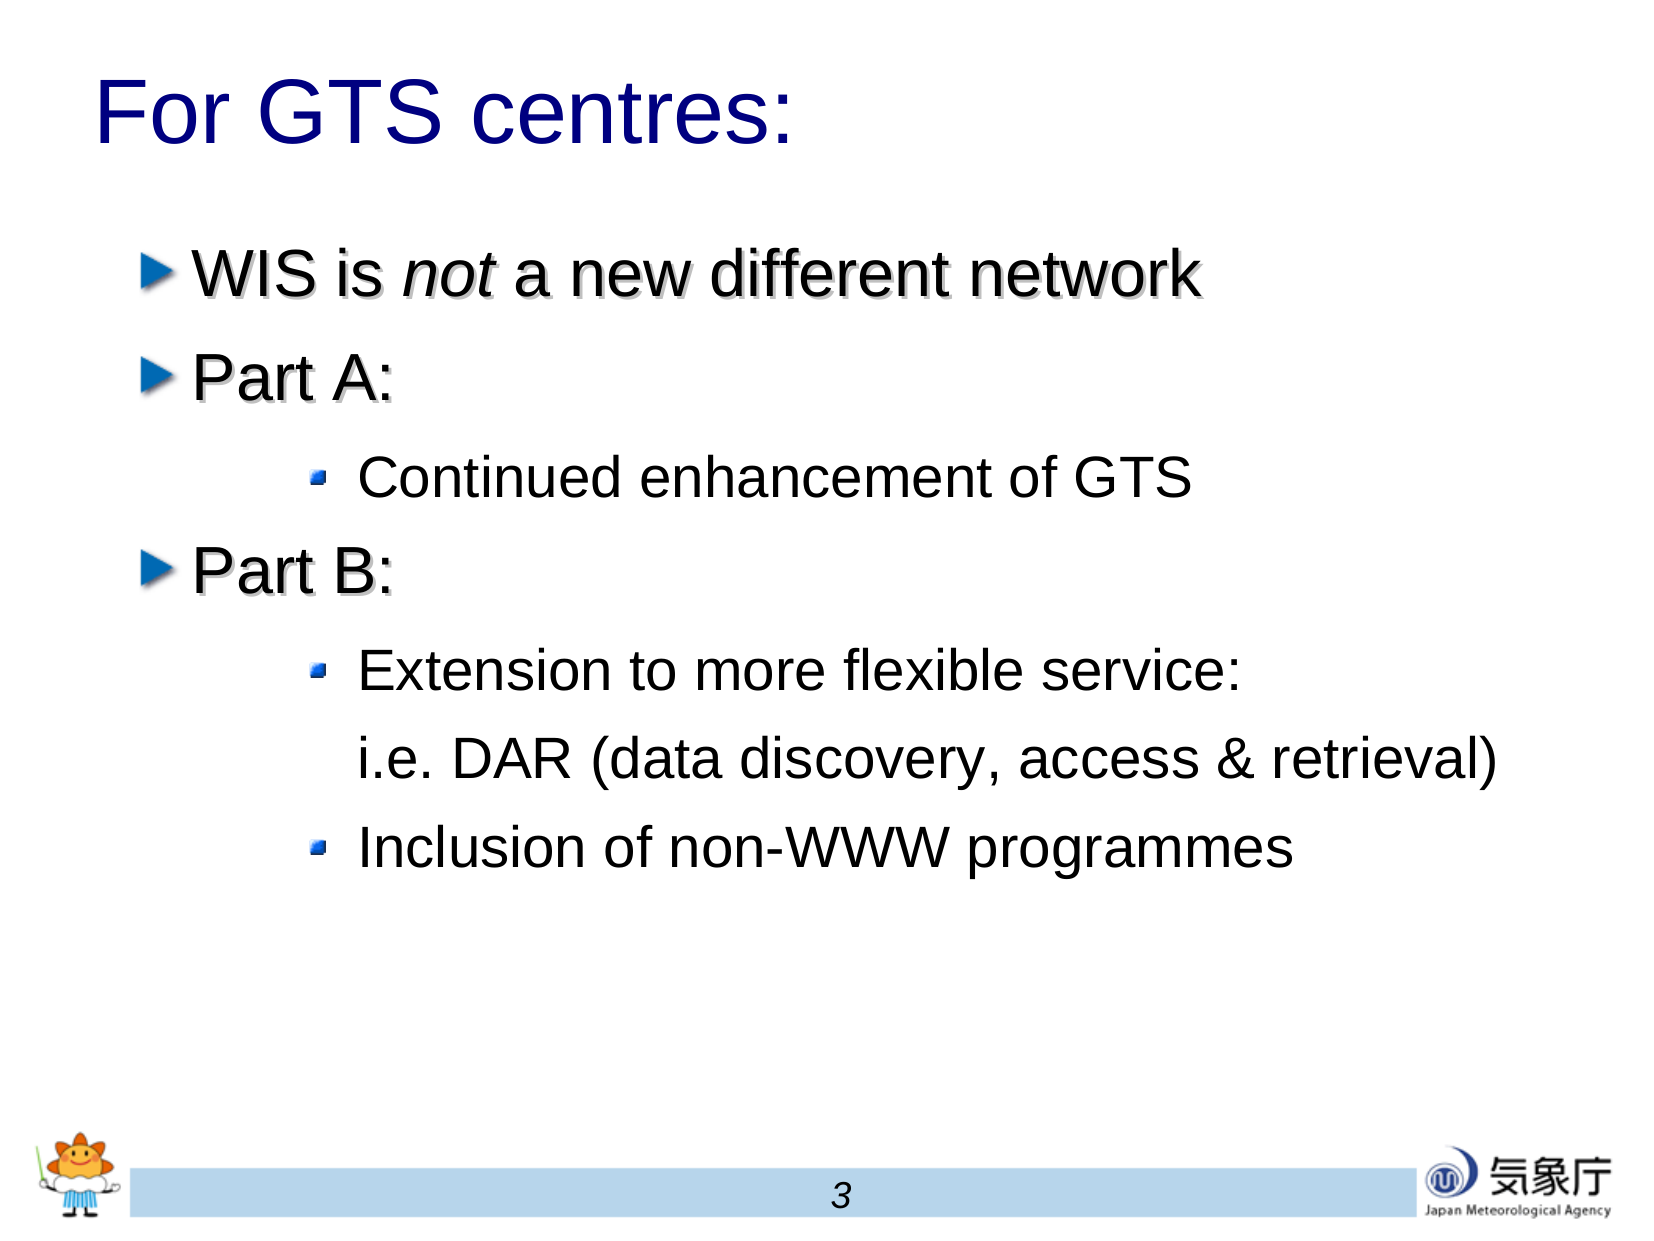

# For GTS centres:
WIS is not a new different network
Part A:
Continued enhancement of GTS
Part B:
Extension to more flexible service:
i.e. DAR (data discovery, access & retrieval)
Inclusion of non-WWW programmes